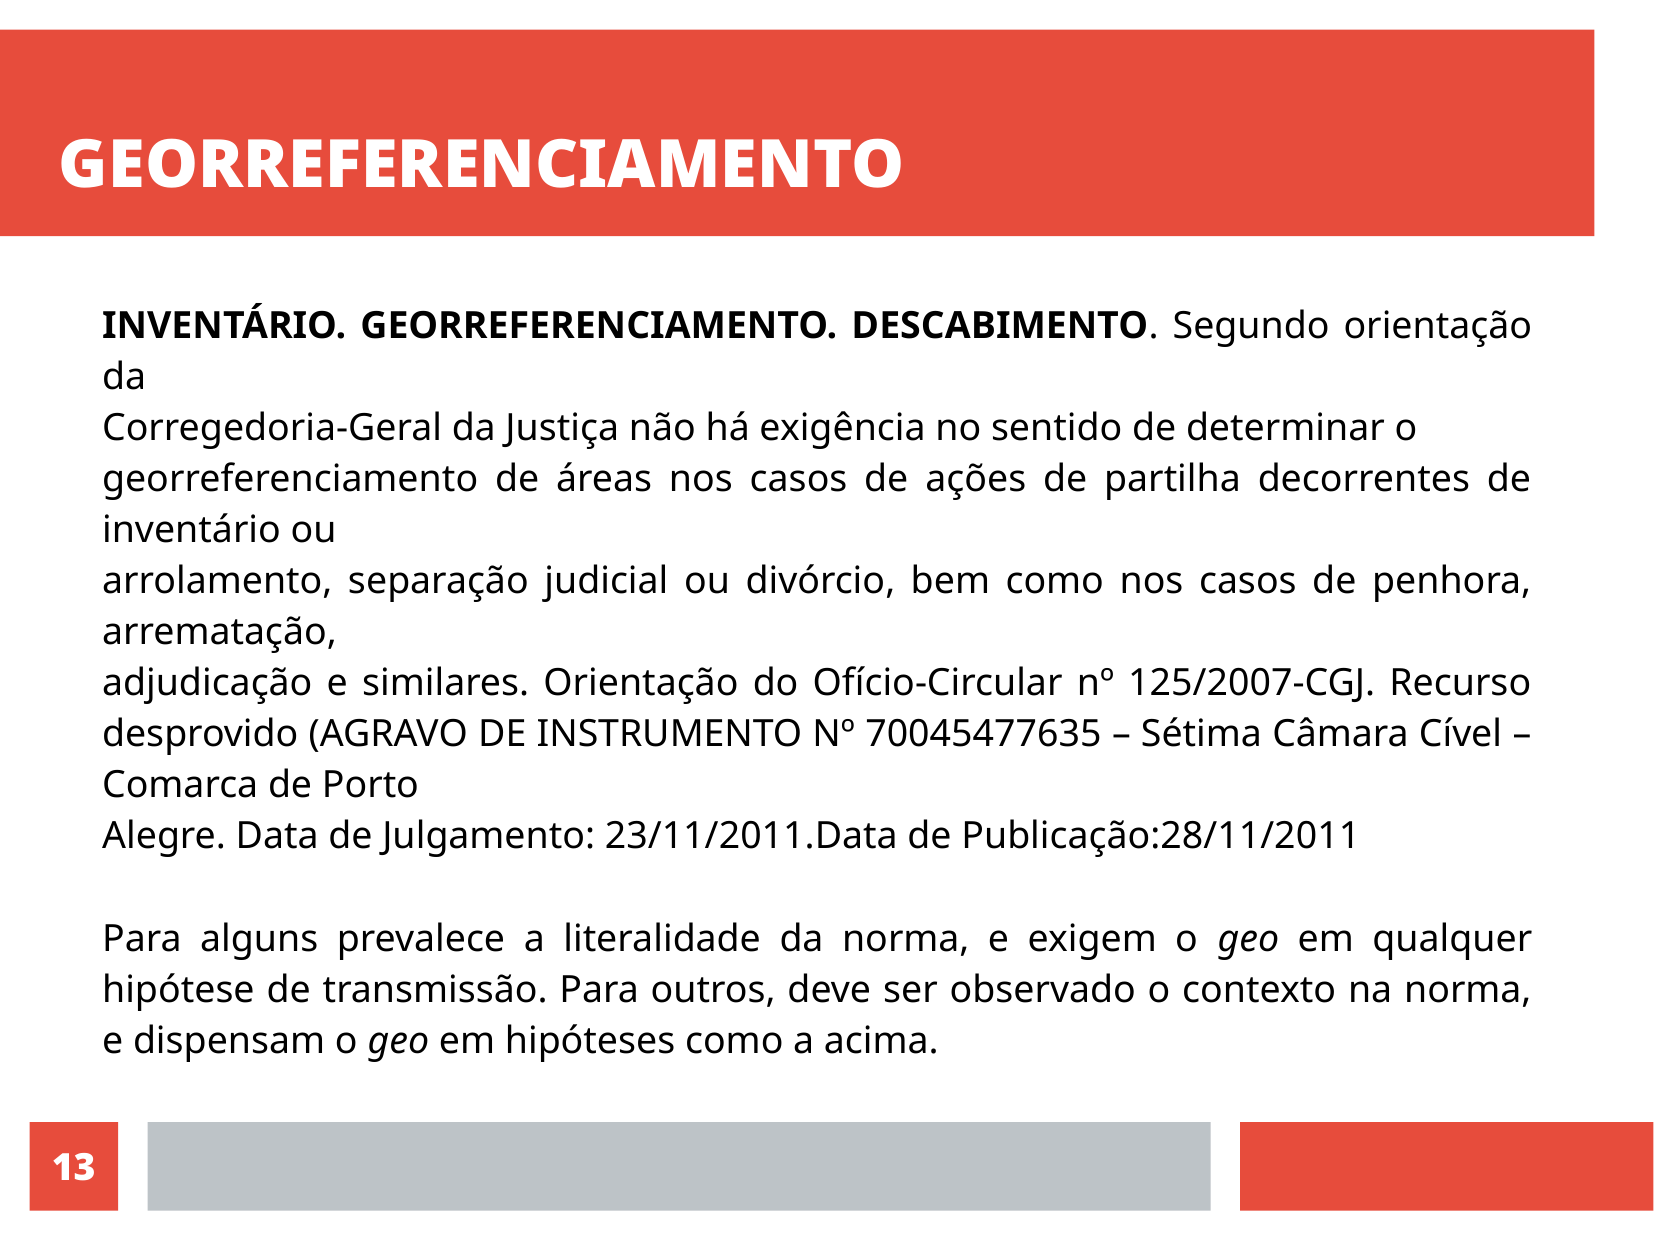

# GEORREFERENCIAMENTO
INVENTÁRIO. GEORREFERENCIAMENTO. DESCABIMENTO. Segundo orientação da
Corregedoria-Geral da Justiça não há exigência no sentido de determinar o
georreferenciamento de áreas nos casos de ações de partilha decorrentes de inventário ou
arrolamento, separação judicial ou divórcio, bem como nos casos de penhora, arrematação,
adjudicação e similares. Orientação do Ofício-Circular nº 125/2007-CGJ. Recurso desprovido (AGRAVO DE INSTRUMENTO Nº 70045477635 – Sétima Câmara Cível – Comarca de Porto
Alegre. Data de Julgamento: 23/11/2011.Data de Publicação:28/11/2011
Para alguns prevalece a literalidade da norma, e exigem o geo em qualquer hipótese de transmissão. Para outros, deve ser observado o contexto na norma, e dispensam o geo em hipóteses como a acima.
13